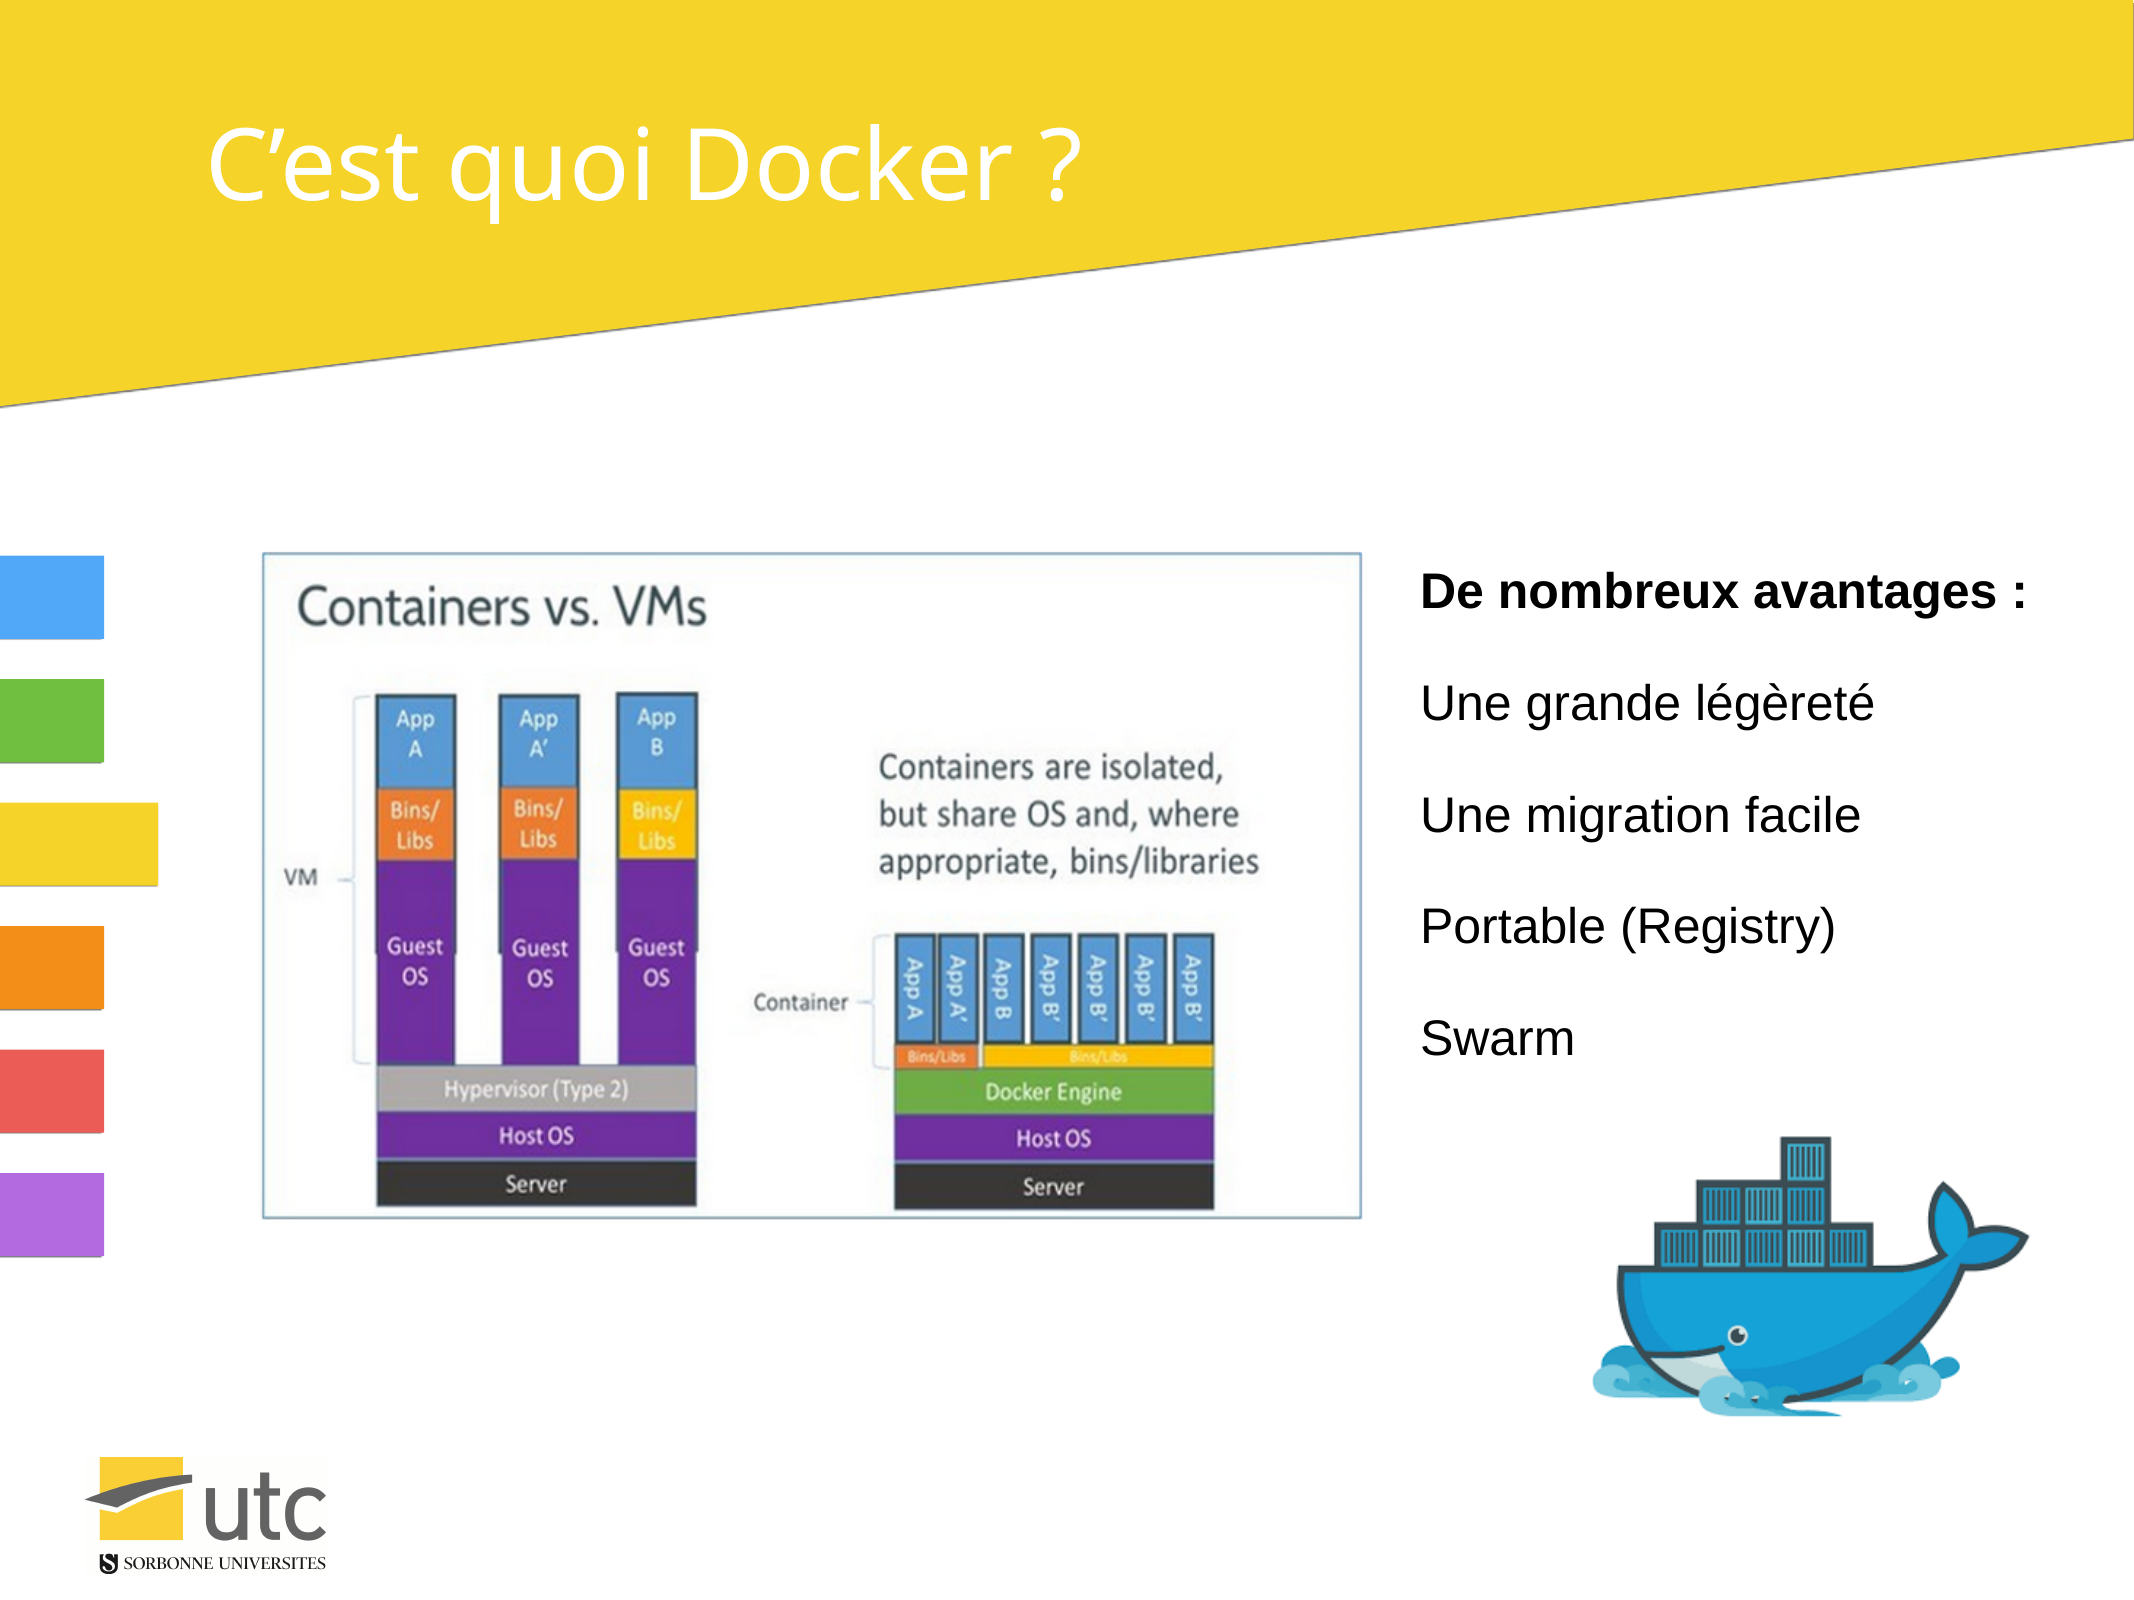

#
C’est quoi Docker ?
De nombreux avantages :
Une grande légèreté
Une migration facile
Portable (Registry)
Swarm